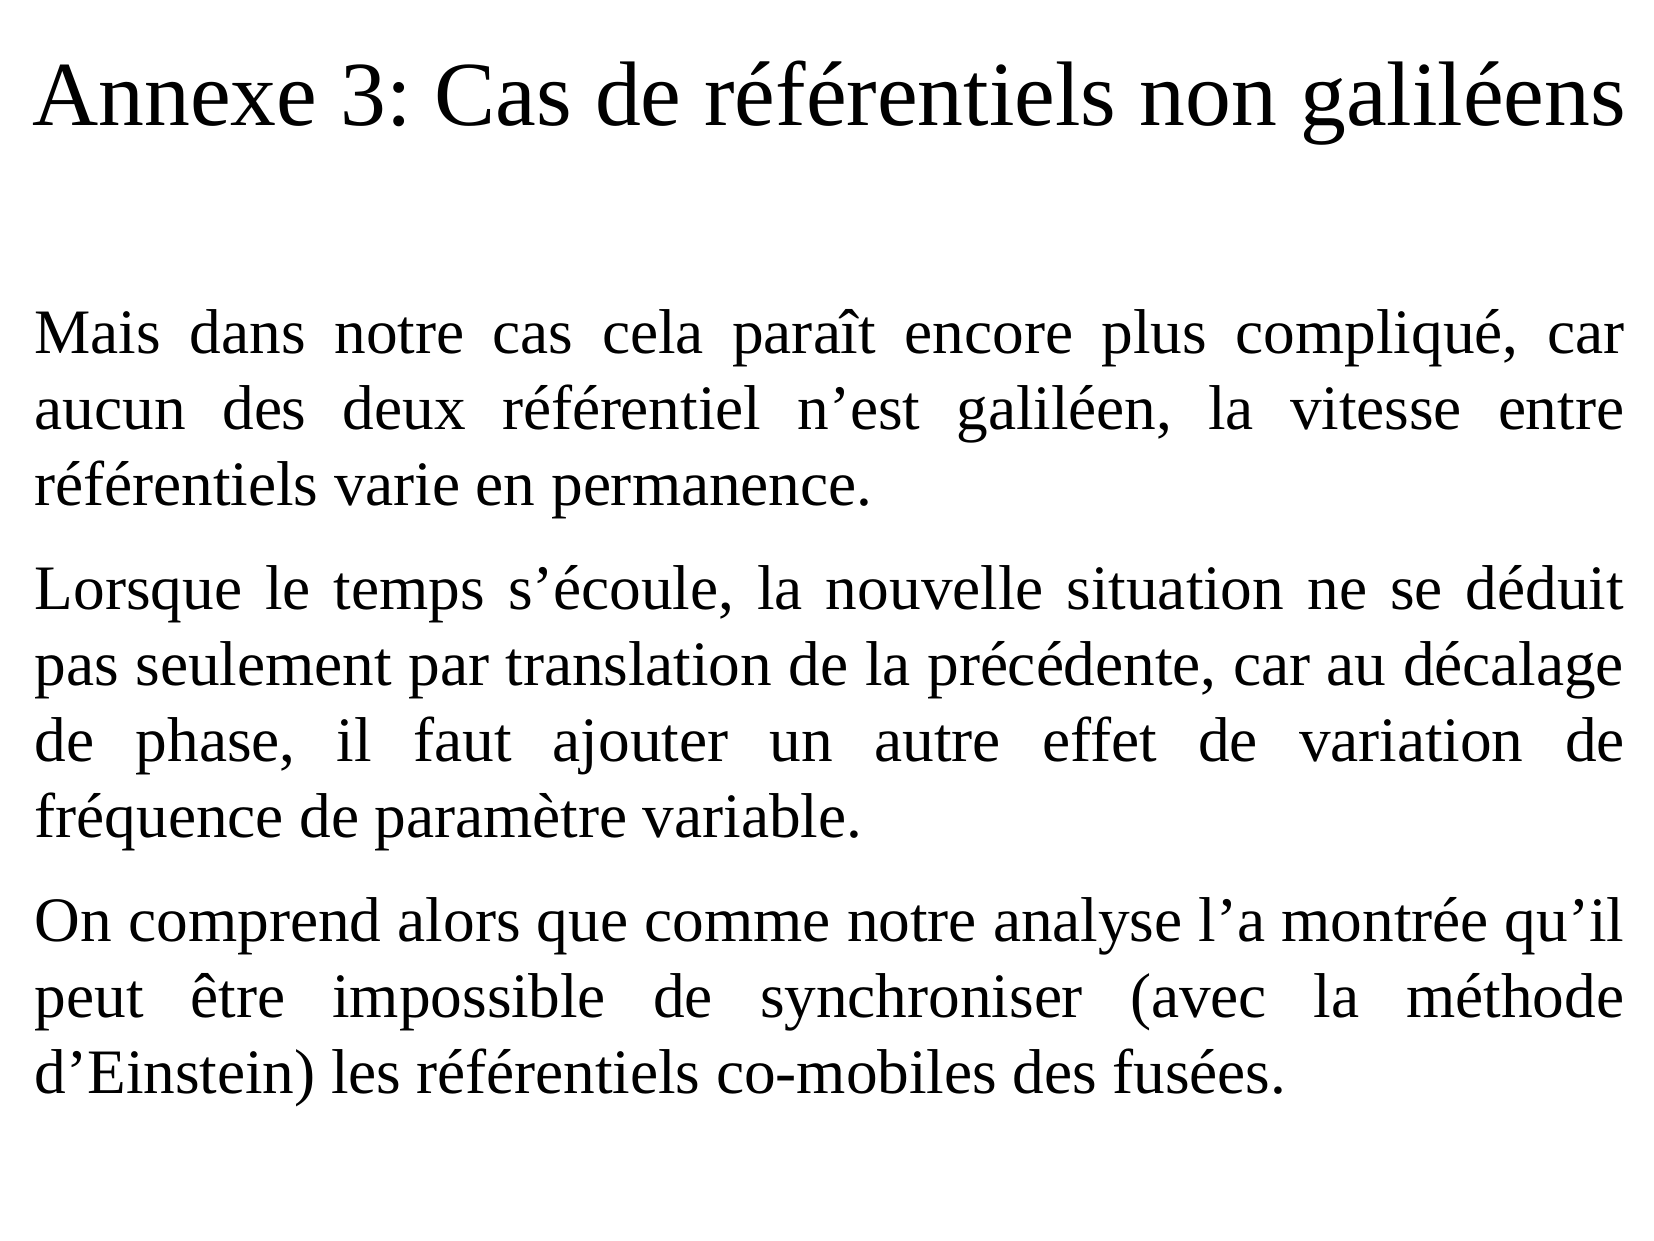

# Annexe 3: Cas de référentiels non galiléens
Mais dans notre cas cela paraît encore plus compliqué, car aucun des deux référentiel n’est galiléen, la vitesse entre référentiels varie en permanence.
Lorsque le temps s’écoule, la nouvelle situation ne se déduit pas seulement par translation de la précédente, car au décalage de phase, il faut ajouter un autre effet de variation de fréquence de paramètre variable.
On comprend alors que comme notre analyse l’a montrée qu’il peut être impossible de synchroniser (avec la méthode d’Einstein) les référentiels co-mobiles des fusées.